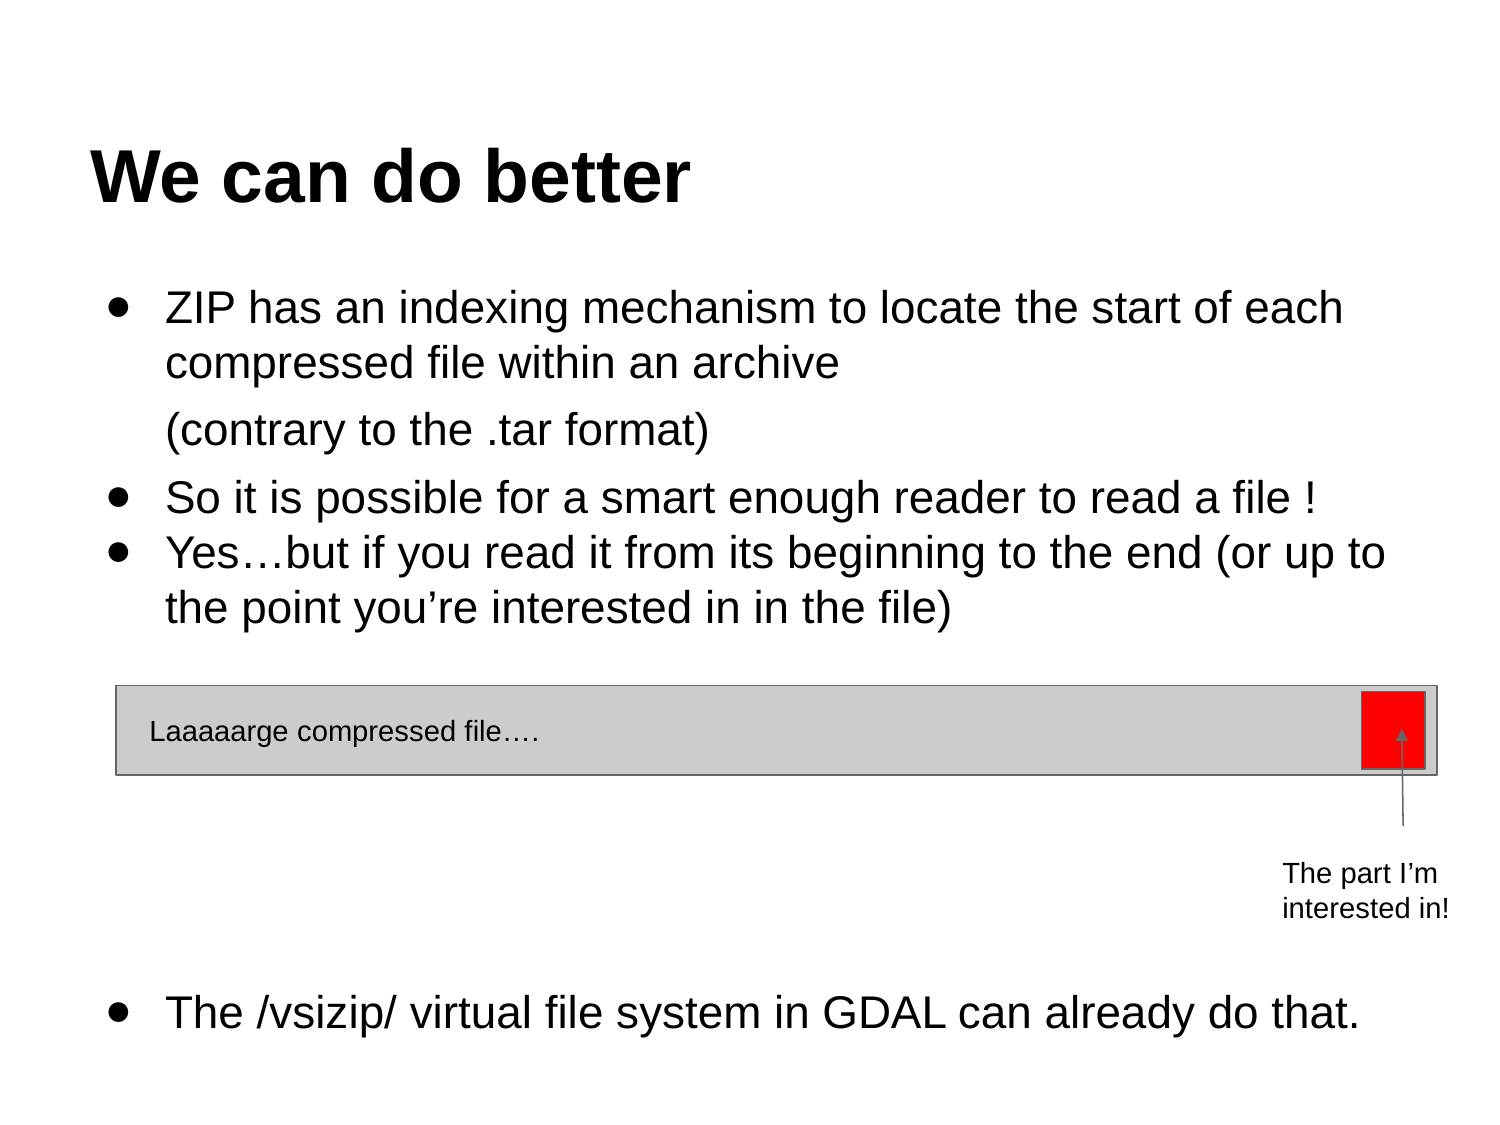

# We can do better
ZIP has an indexing mechanism to locate the start of each compressed file within an archive
(contrary to the .tar format)
So it is possible for a smart enough reader to read a file !
Yes…but if you read it from its beginning to the end (or up to the point you’re interested in in the file)
The /vsizip/ virtual file system in GDAL can already do that.
Laaaaarge compressed file….
The part I’m interested in!